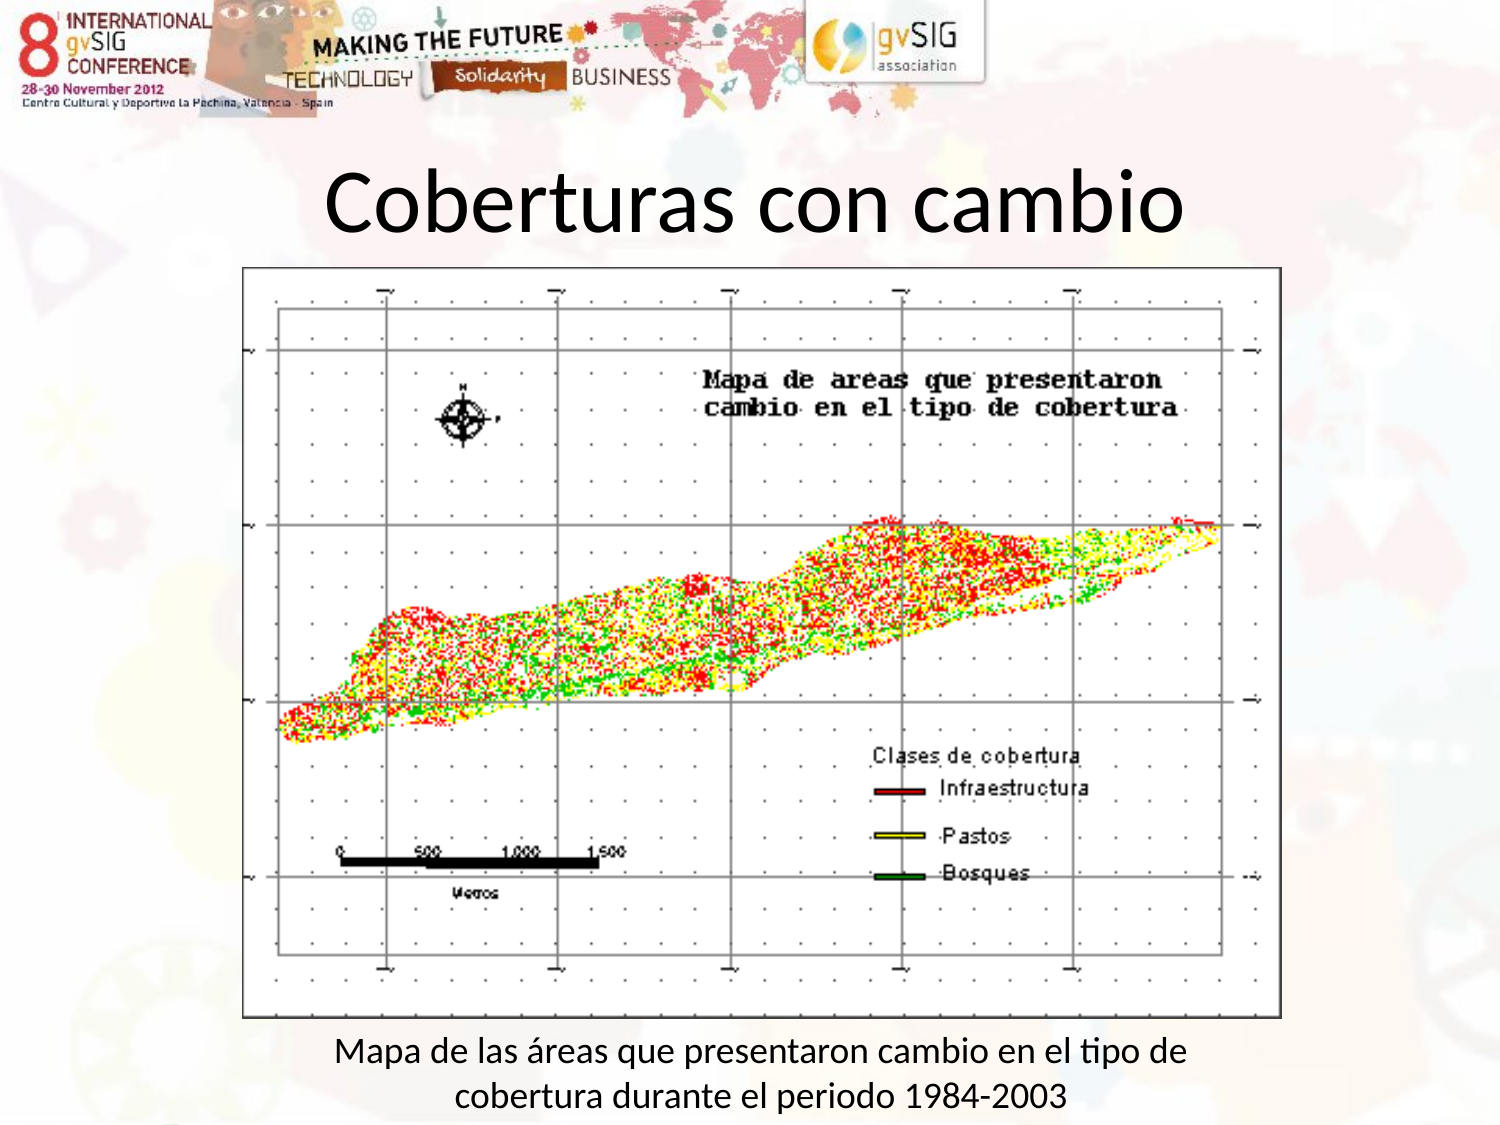

# Coberturas con cambio
Mapa de las áreas que presentaron cambio en el tipo de cobertura durante el periodo 1984-2003